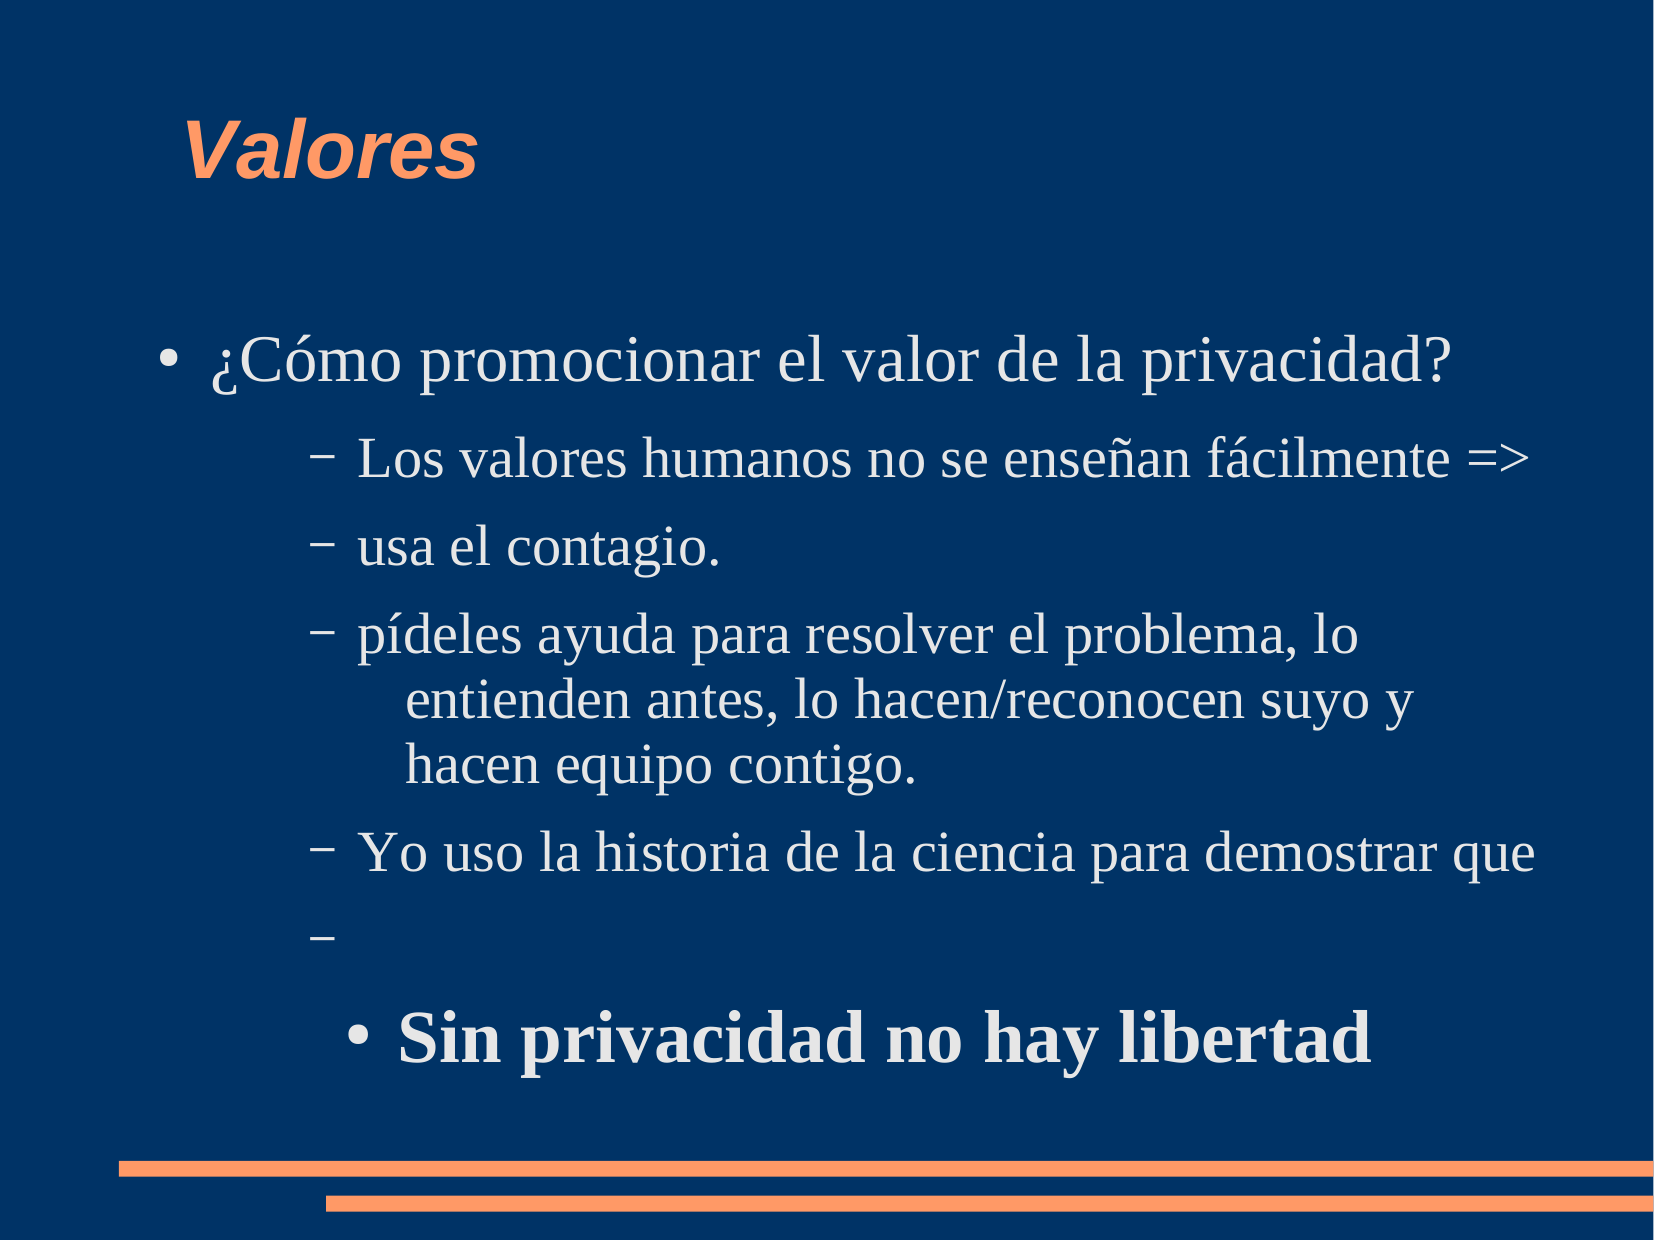

# Valores
¿Cómo promocionar el valor de la privacidad?
Los valores humanos no se enseñan fácilmente =>
usa el contagio.
pídeles ayuda para resolver el problema, lo entienden antes, lo hacen/reconocen suyo y hacen equipo contigo.
Yo uso la historia de la ciencia para demostrar que
Sin privacidad no hay libertad